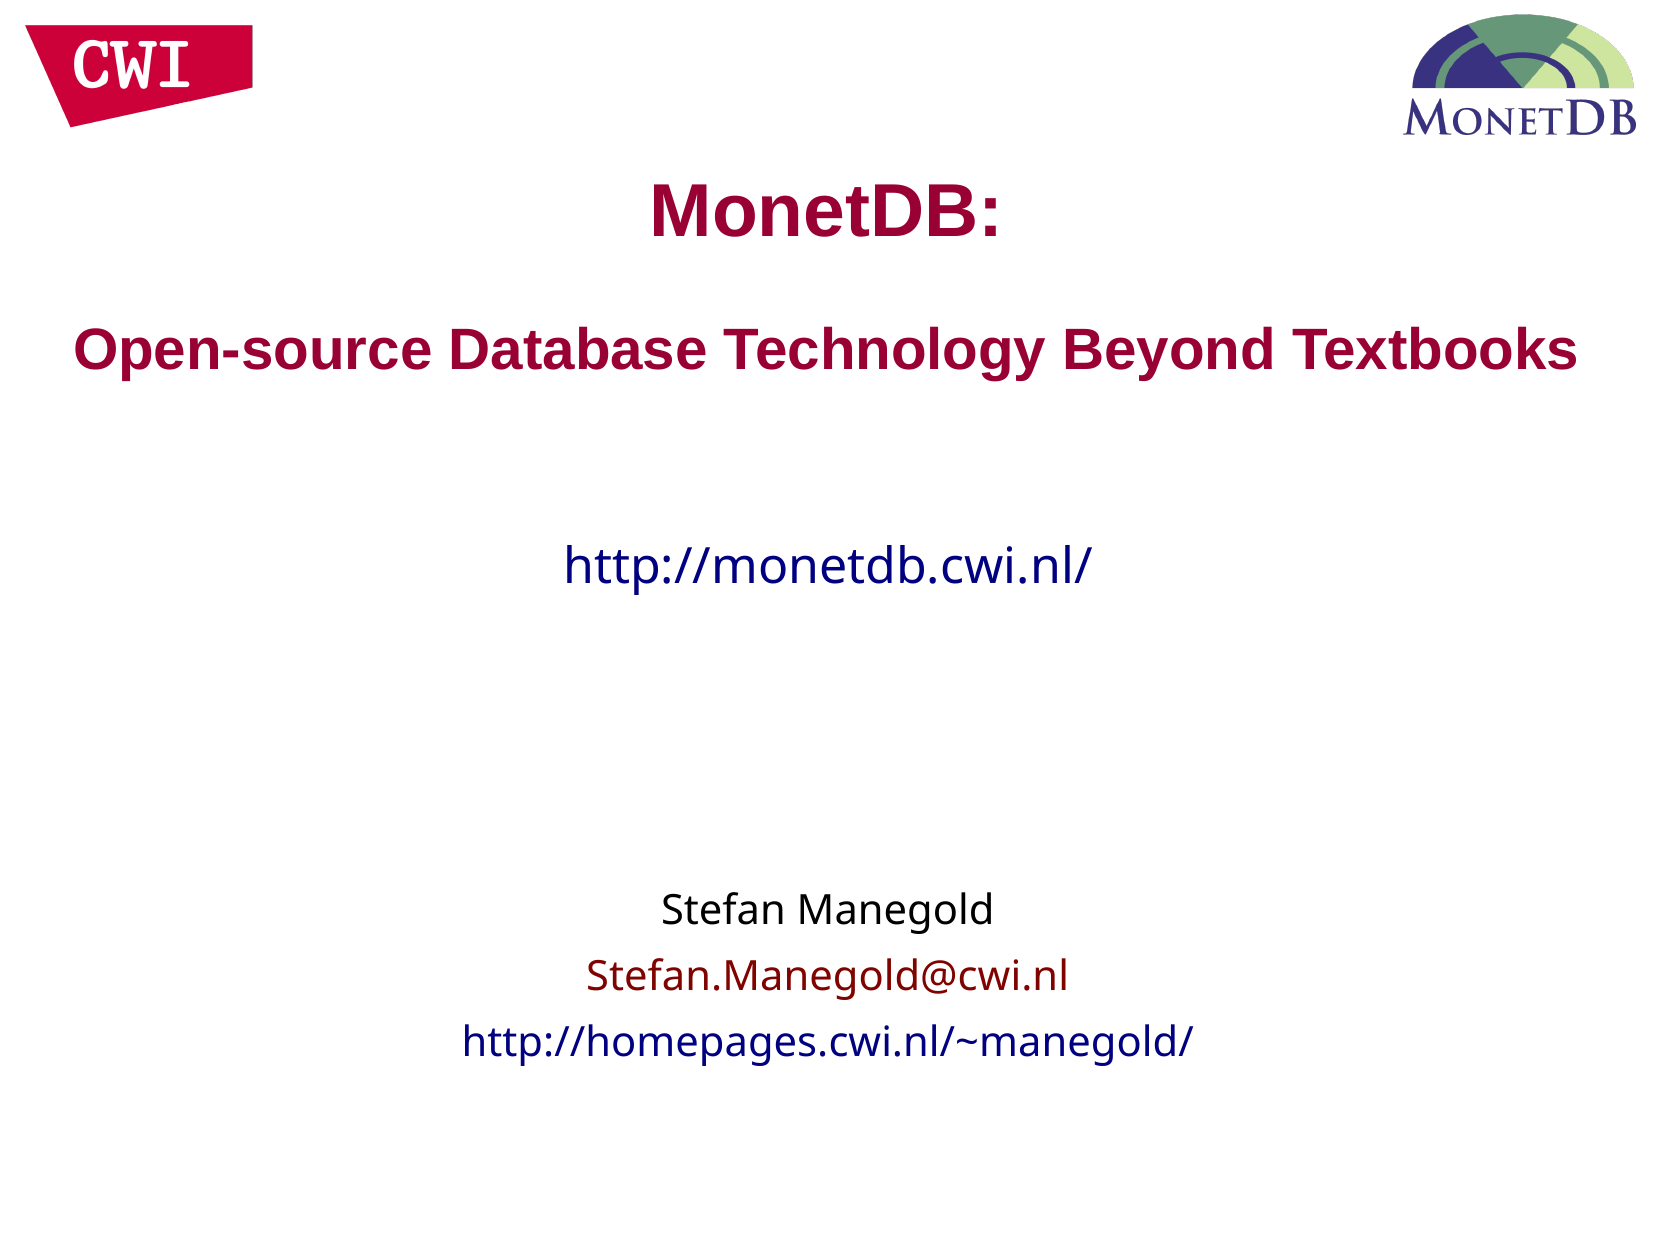

# MonetDB: Open-source Database Technology Beyond Textbooks
http://monetdb.cwi.nl/
Stefan Manegold
Stefan.Manegold@cwi.nl
http://homepages.cwi.nl/~manegold/